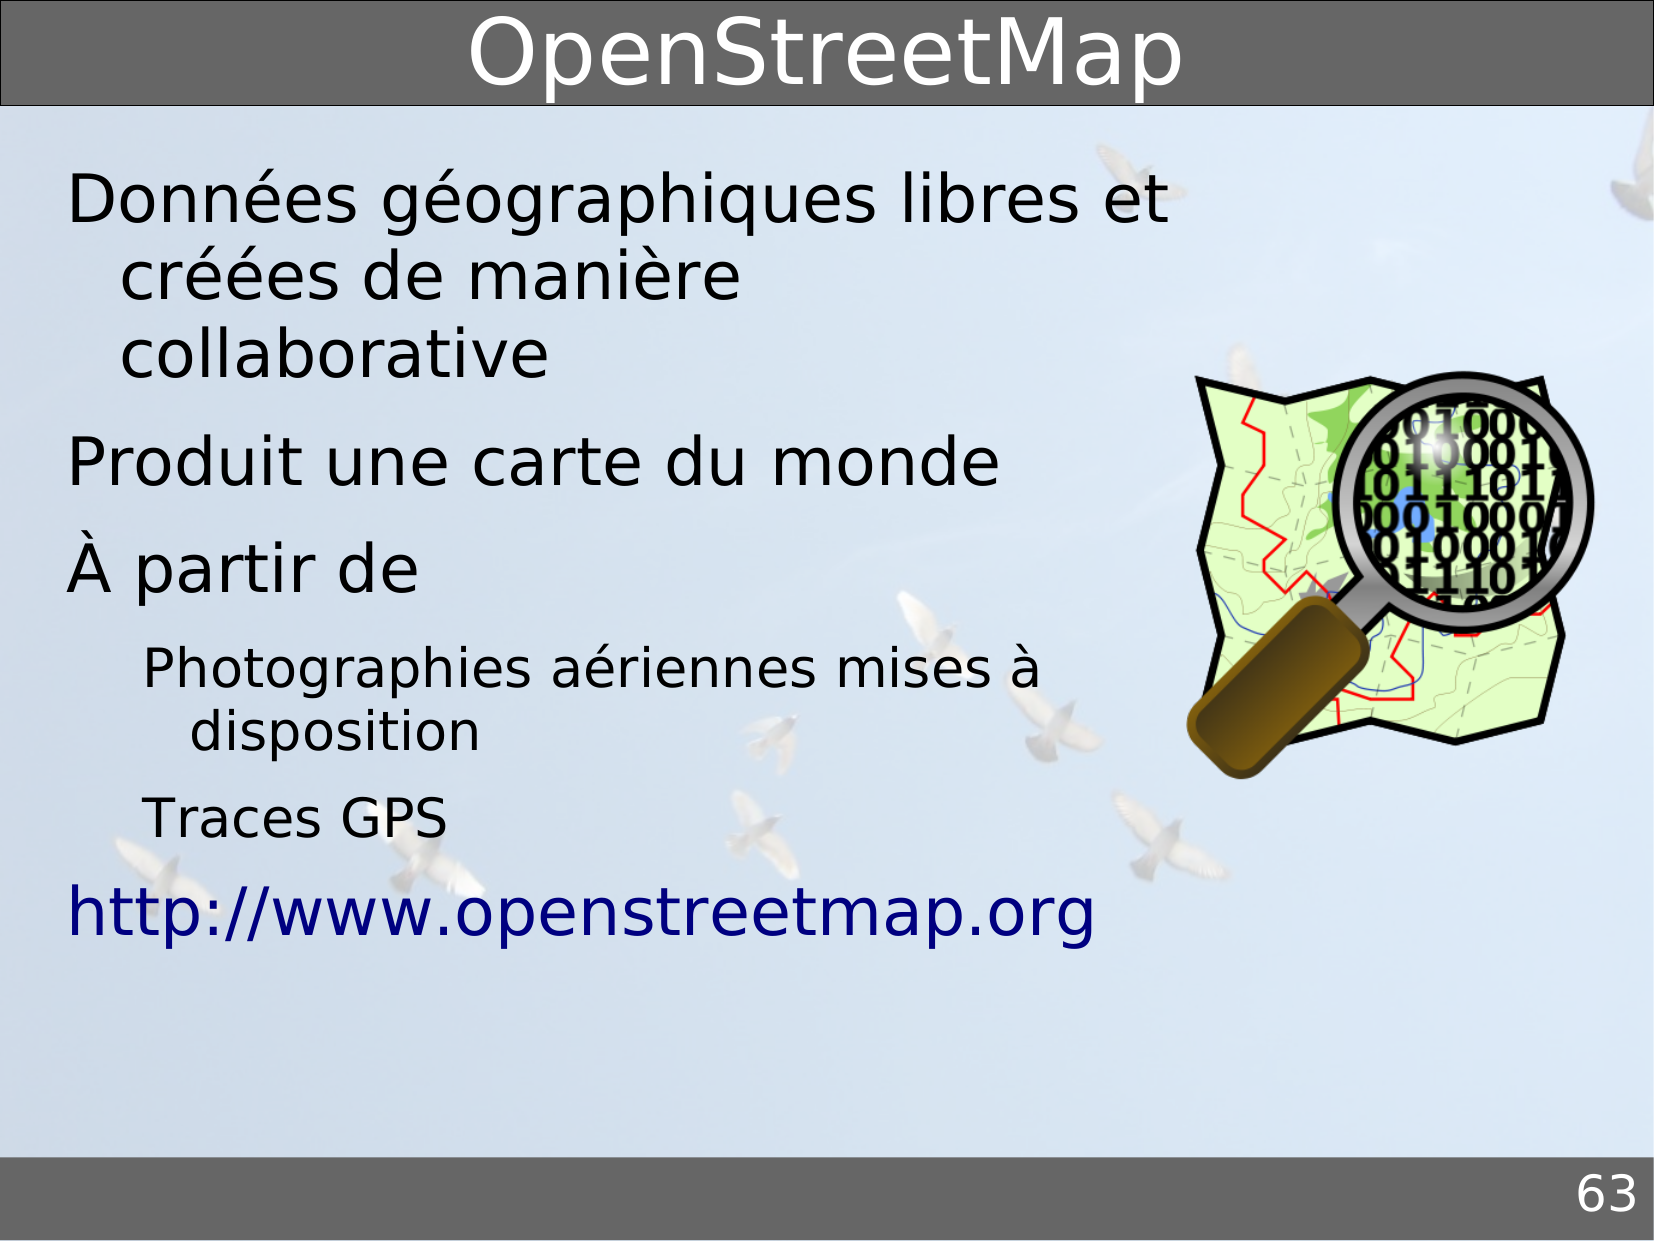

# OpenStreetMap
Données géographiques libres et créées de manière collaborative
Produit une carte du monde
À partir de
Photographies aériennes mises à disposition
Traces GPS
http://www.openstreetmap.org